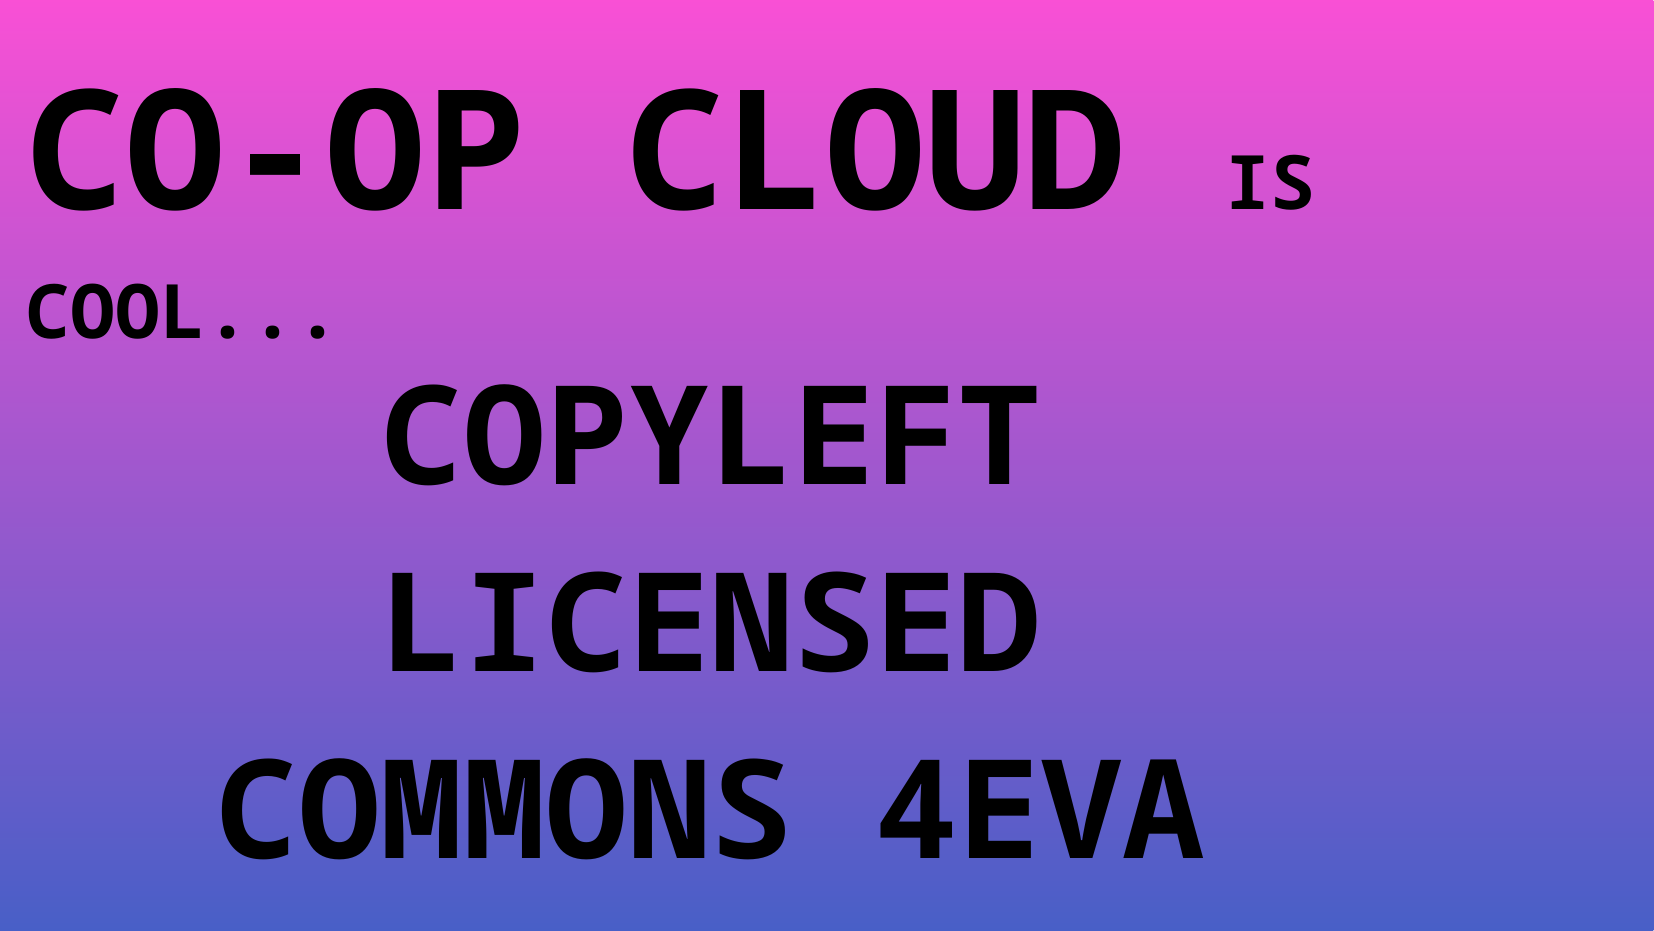

CO-OP CLOUD IS COOL...
COPYLEFT LICENSED COMMONS 4EVA SUNFLOWER EMOJI